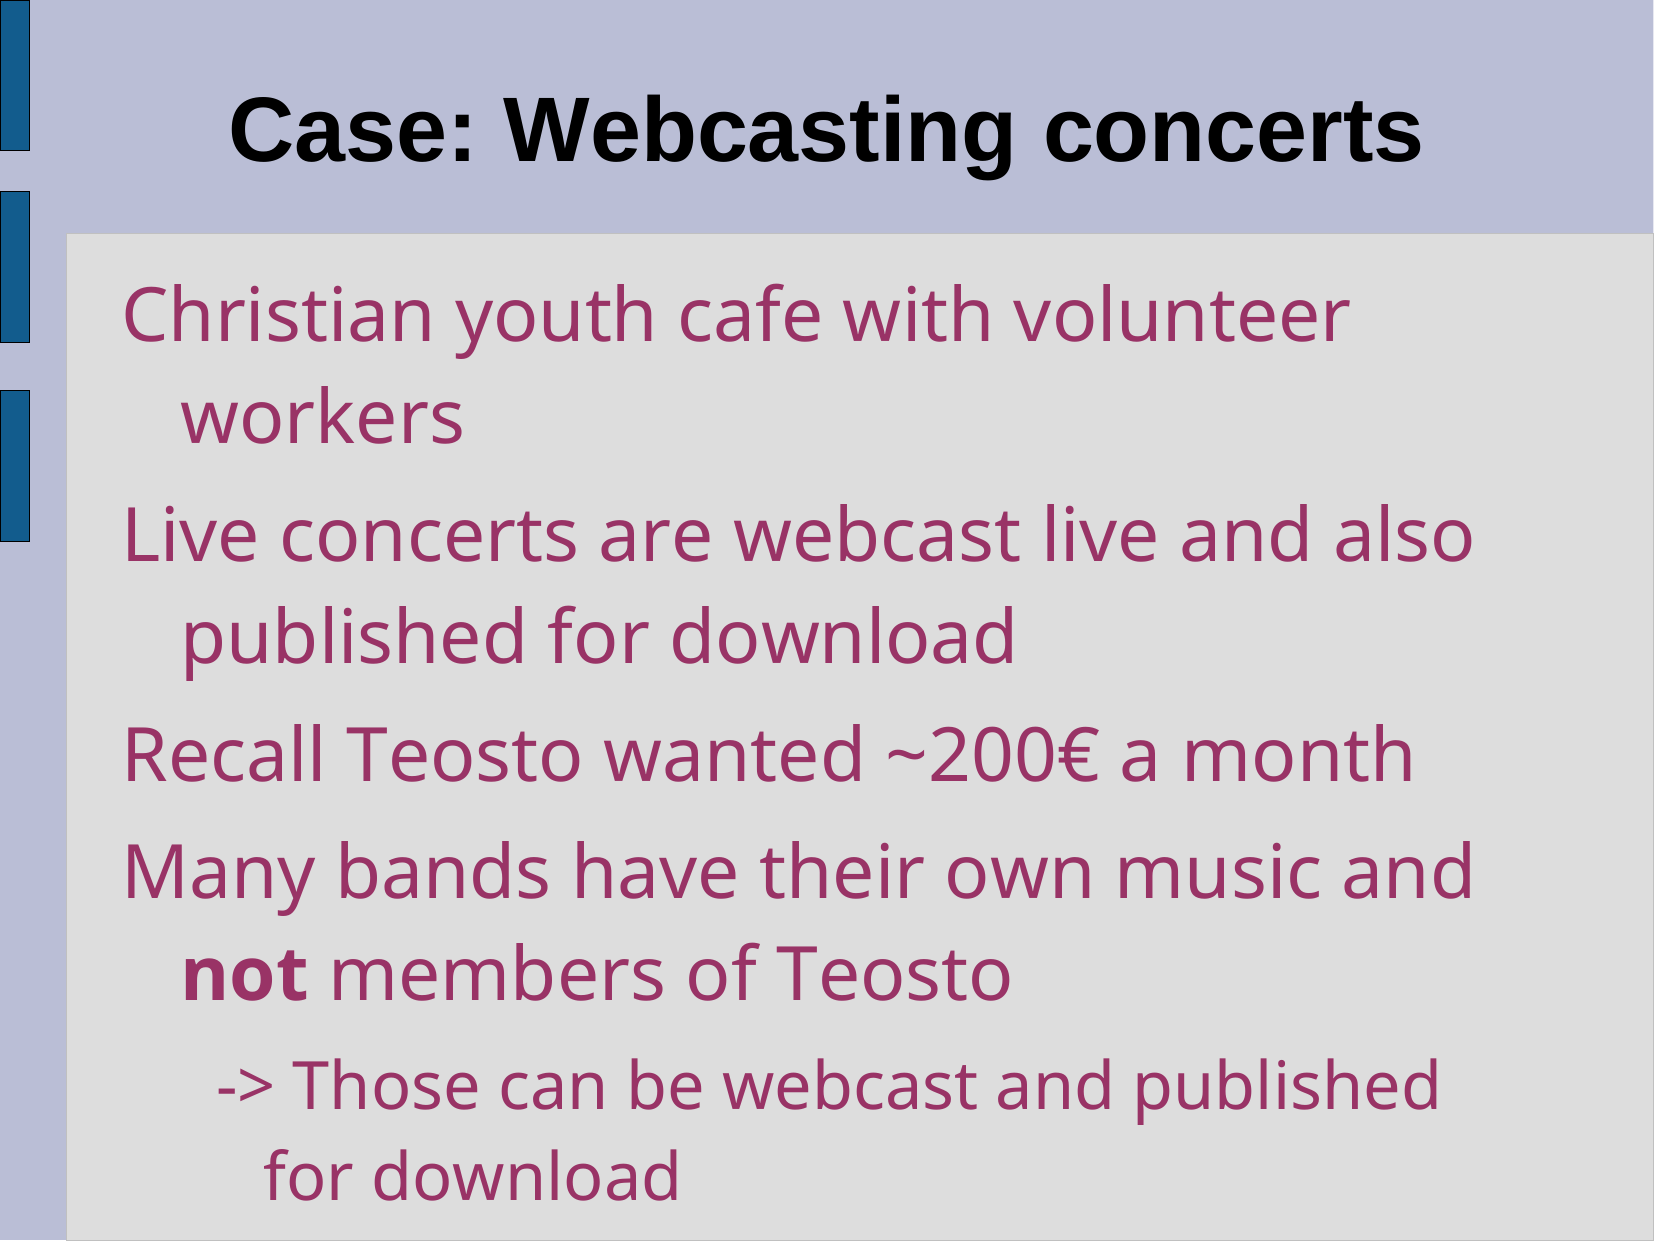

# Case: Webcasting concerts
Christian youth cafe with volunteer workers
Live concerts are webcast live and also published for download
Recall Teosto wanted ~200€ a month
Many bands have their own music and not members of Teosto
-> Those can be webcast and published for download